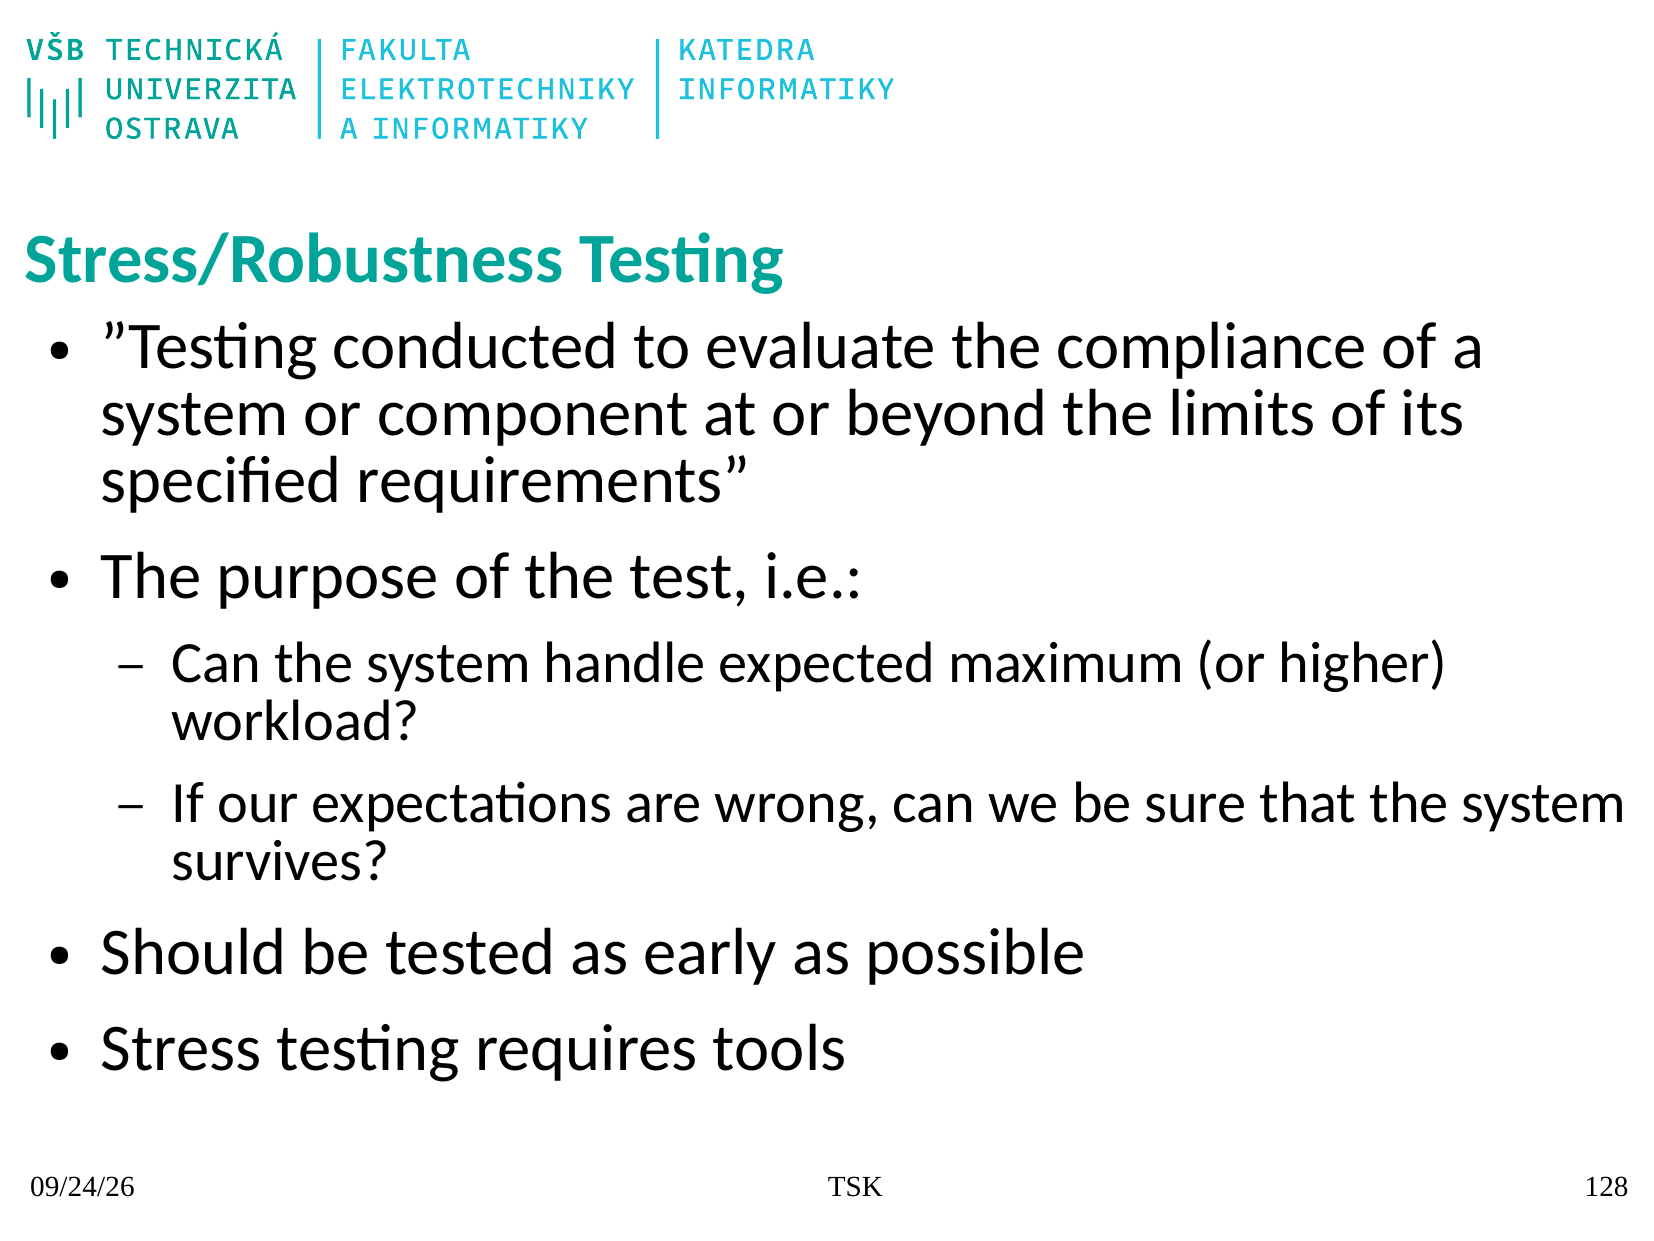

# Stress/Robustness Testing
”Testing conducted to evaluate the compliance of a system or component at or beyond the limits of its specified requirements”
The purpose of the test, i.e.:
Can the system handle expected maximum (or higher) workload?
If our expectations are wrong, can we be sure that the system survives?
Should be tested as early as possible
Stress testing requires tools
TSK
128